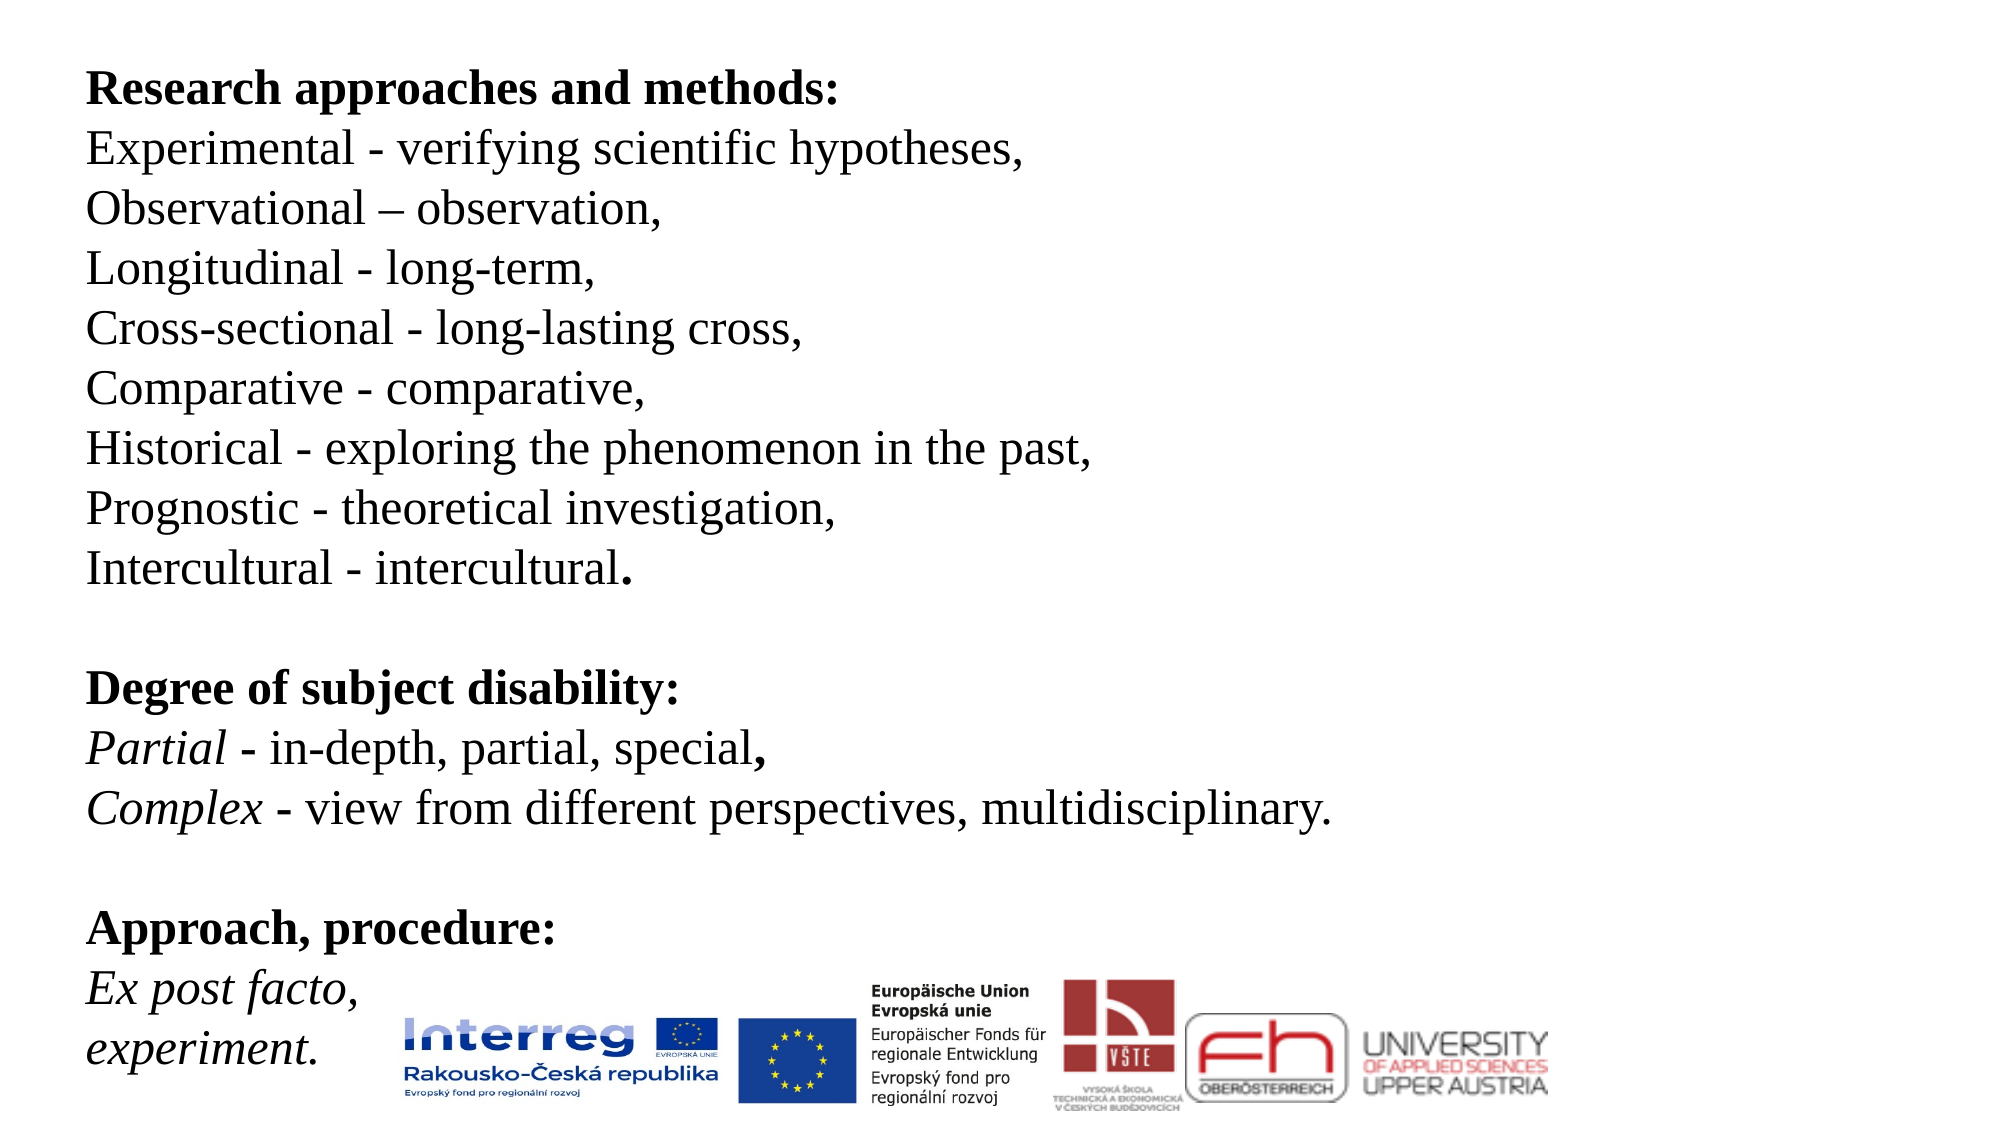

Research approaches and methods:
Experimental - verifying scientific hypotheses,
Observational – observation,
Longitudinal - long-term,
Cross-sectional - long-lasting cross,
Comparative - comparative,
Historical - exploring the phenomenon in the past,
Prognostic - theoretical investigation,
Intercultural - intercultural.
Degree of subject disability:
Partial - in-depth, partial, special,
Complex - view from different perspectives, multidisciplinary.
Approach, procedure:
Ex post facto,
experiment.
#